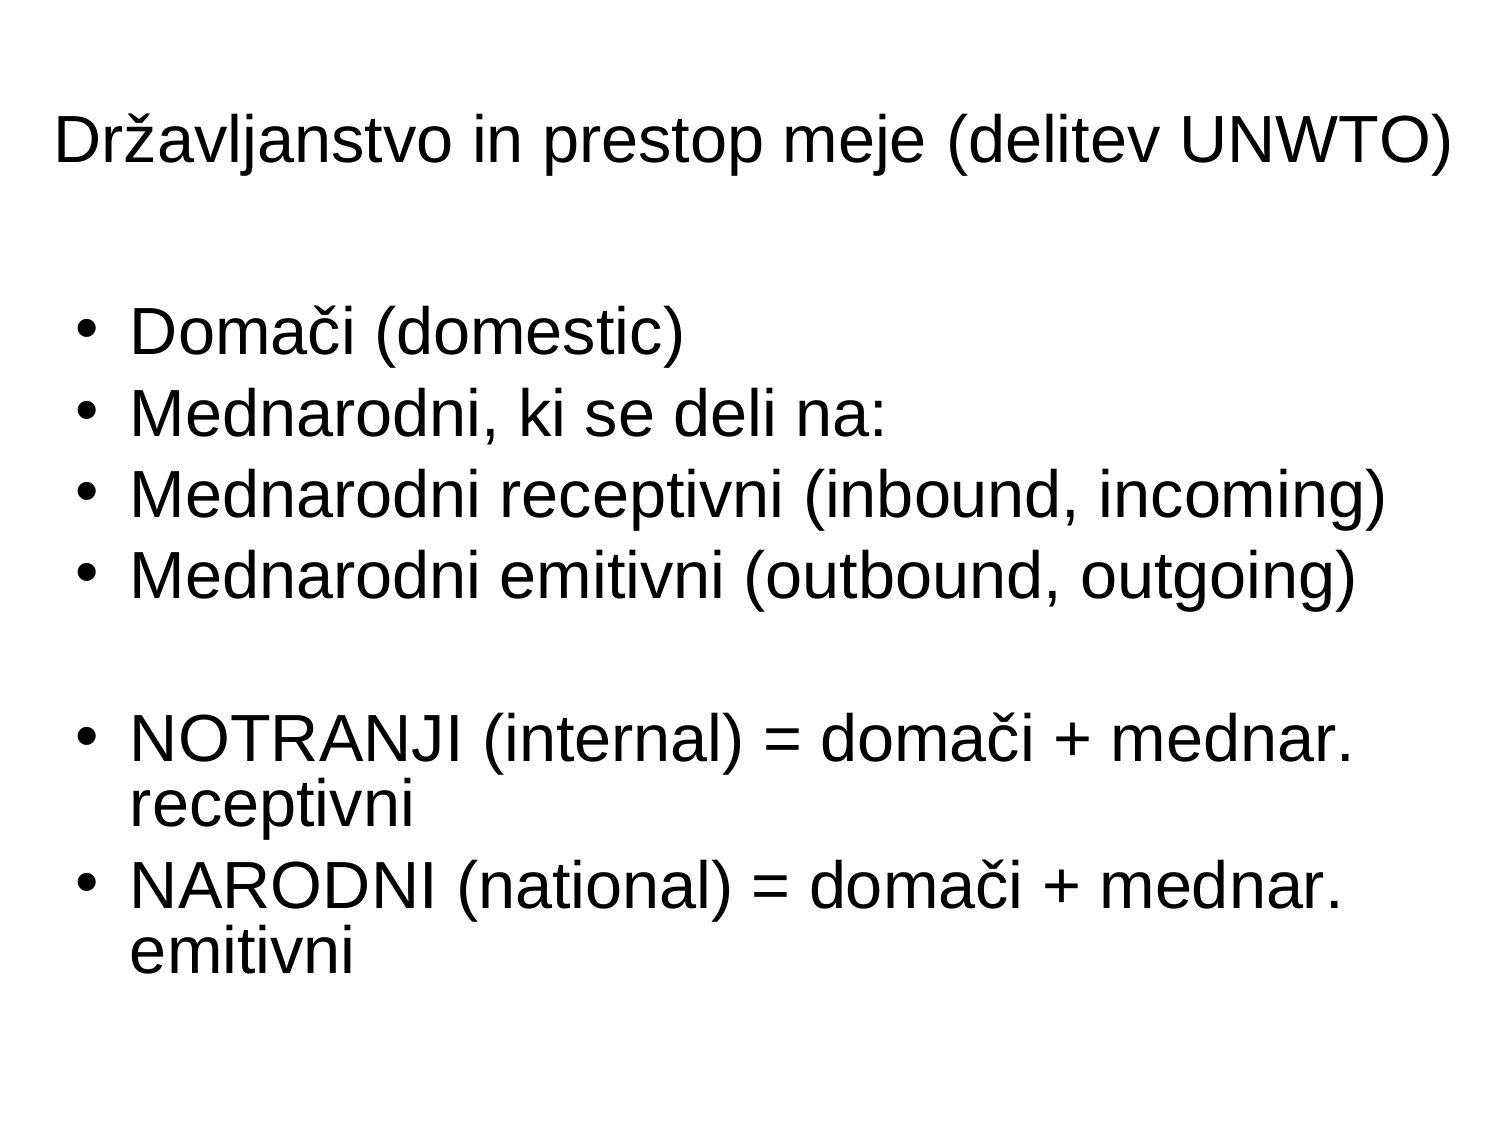

# Državljanstvo in prestop meje (delitev UNWTO)
Domači (domestic)
Mednarodni, ki se deli na:
Mednarodni receptivni (inbound, incoming)‏
Mednarodni emitivni (outbound, outgoing)‏
NOTRANJI (internal) = domači + mednar. receptivni
NARODNI (national) = domači + mednar. emitivni